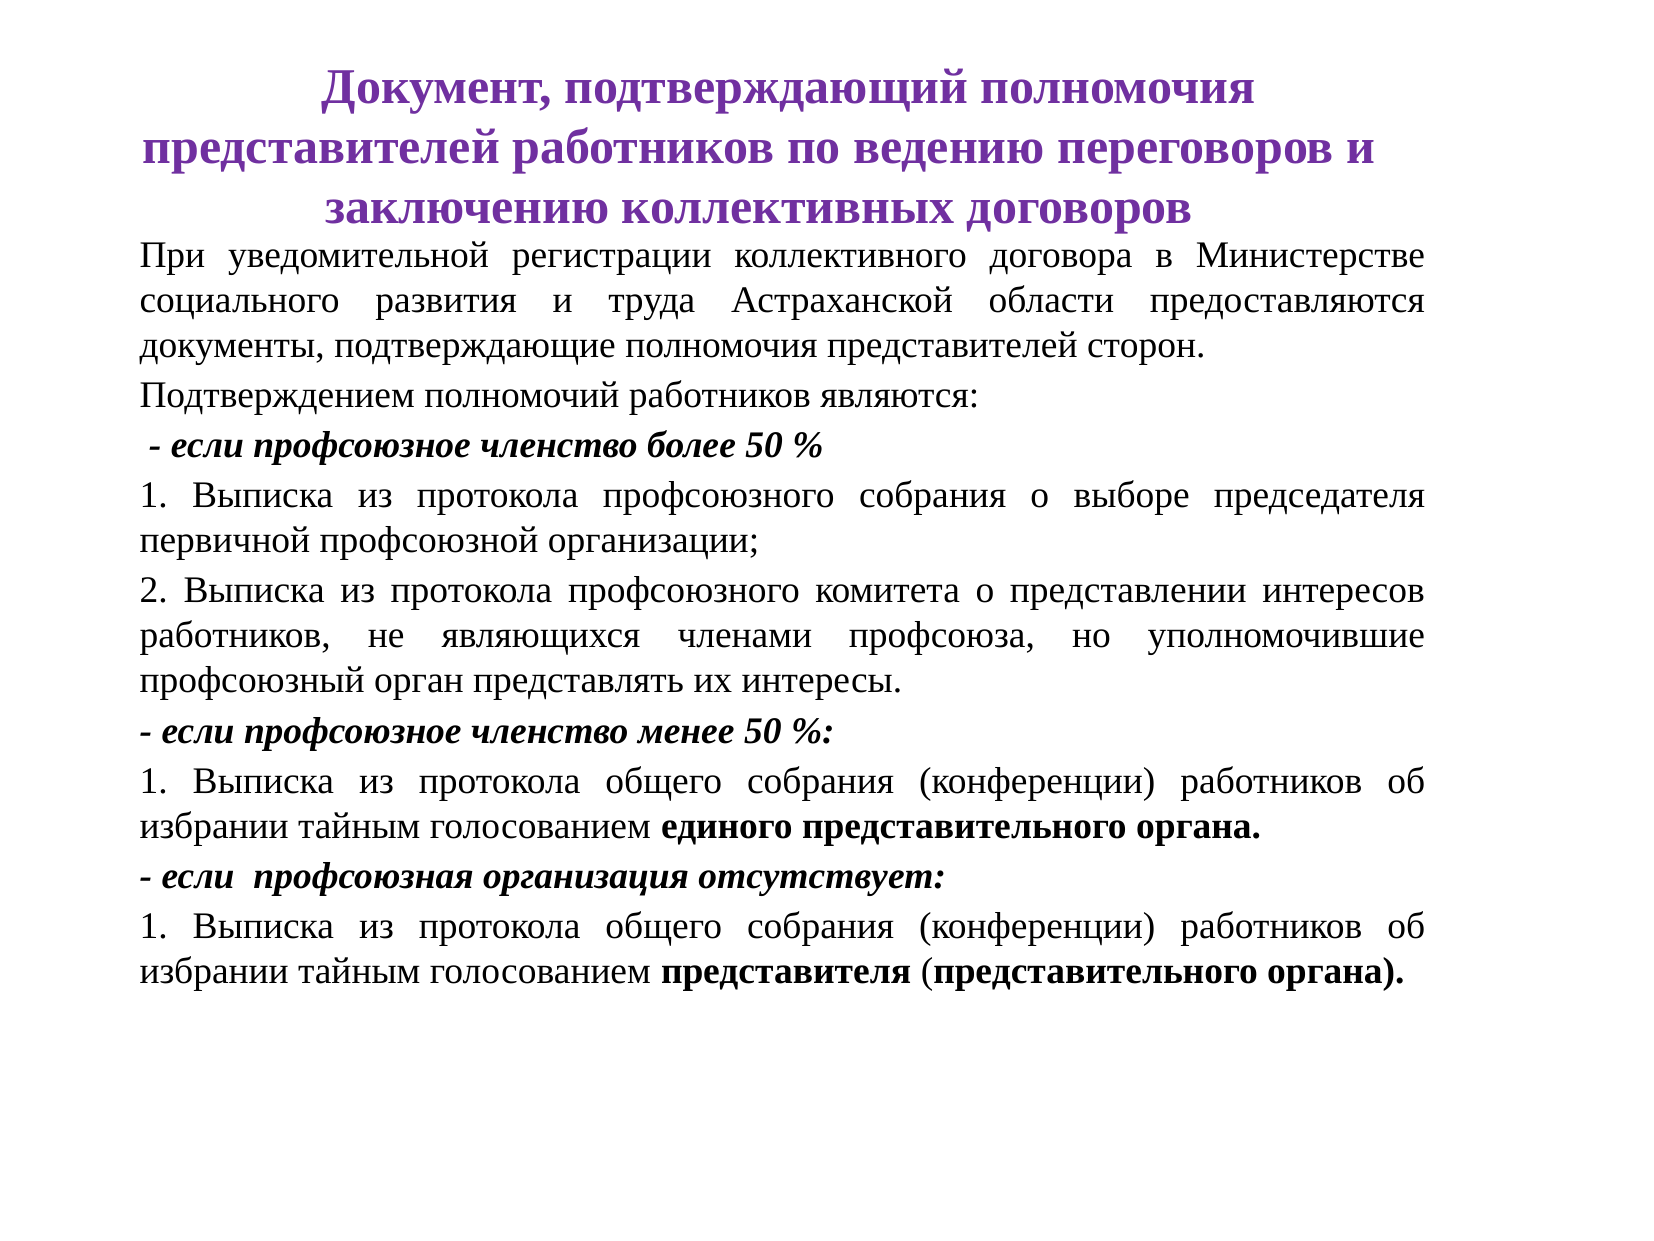

При уведомительной регистрации коллективного договора в Министерстве социального развития и труда Астраханской области предоставляются документы, подтверждающие полномочия представителей сторон.
Подтверждением полномочий работников являются:
 - если профсоюзное членство более 50 %
1. Выписка из протокола профсоюзного собрания о выборе председателя первичной профсоюзной организации;
2. Выписка из протокола профсоюзного комитета о представлении интересов работников, не являющихся членами профсоюза, но уполномочившие профсоюзный орган представлять их интересы.
- если профсоюзное членство менее 50 %:
1. Выписка из протокола общего собрания (конференции) работников об избрании тайным голосованием единого представительного органа.
- если профсоюзная организация отсутствует:
1. Выписка из протокола общего собрания (конференции) работников об избрании тайным голосованием представителя (представительного органа).
# Документ, подтверждающий полномочия представителей работников по ведению переговоров и заключению коллективных договоров